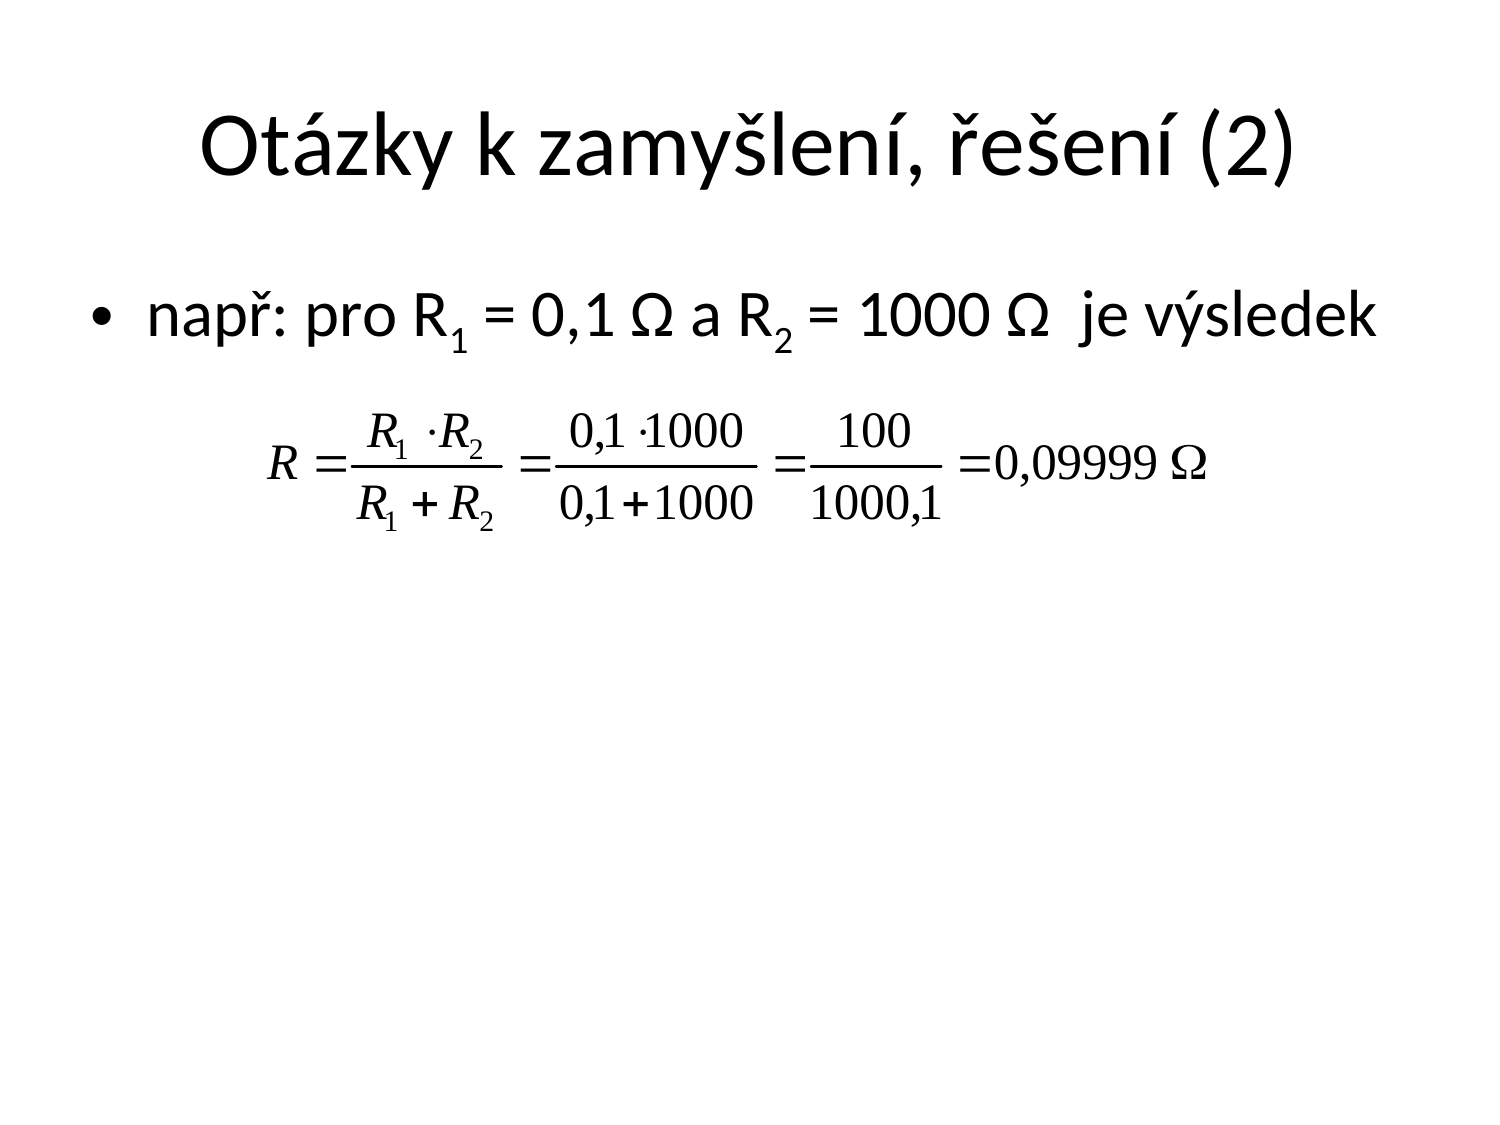

# Otázky k zamyšlení, řešení (2)
např: pro R1 = 0,1 Ω a R2 = 1000 Ω je výsledek